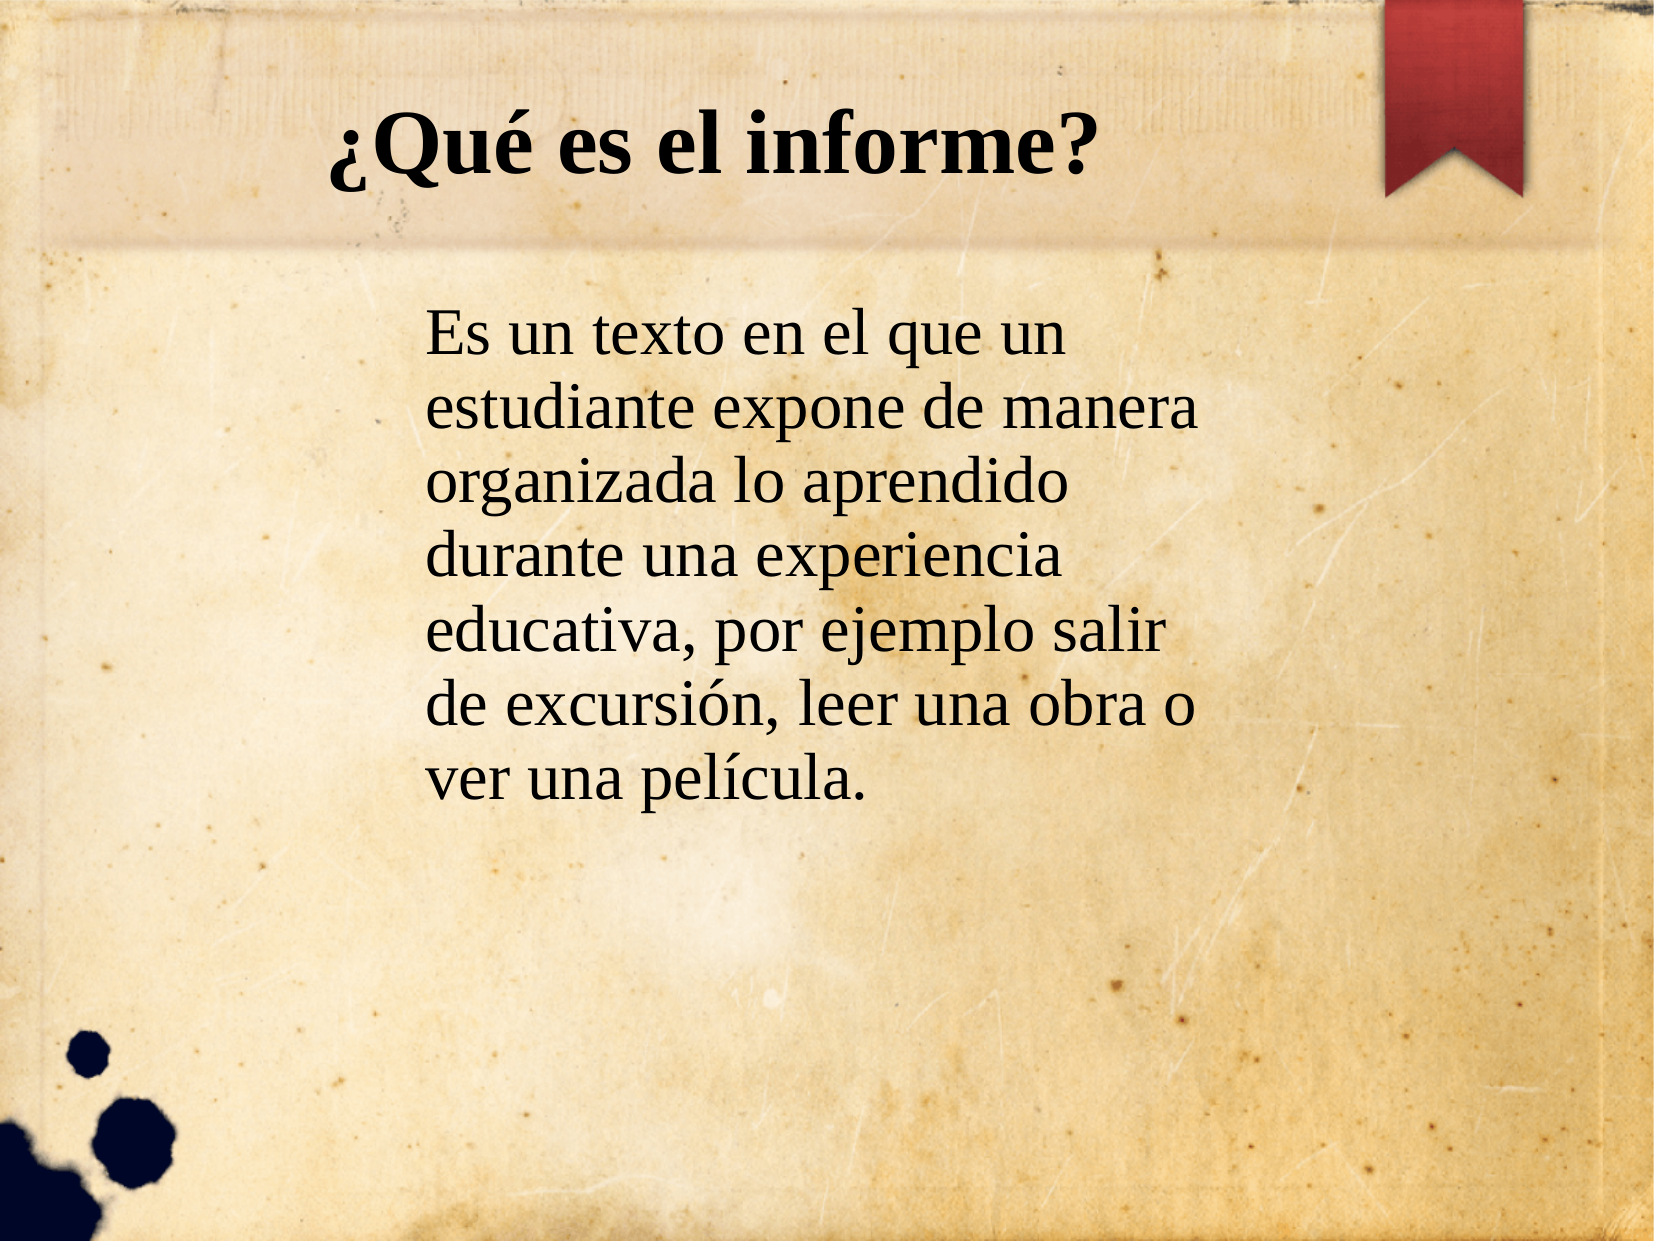

# ¿Qué es el informe?
Es un texto en el que un estudiante expone de manera organizada lo aprendido durante una experiencia educativa, por ejemplo salir de excursión, leer una obra o ver una película.